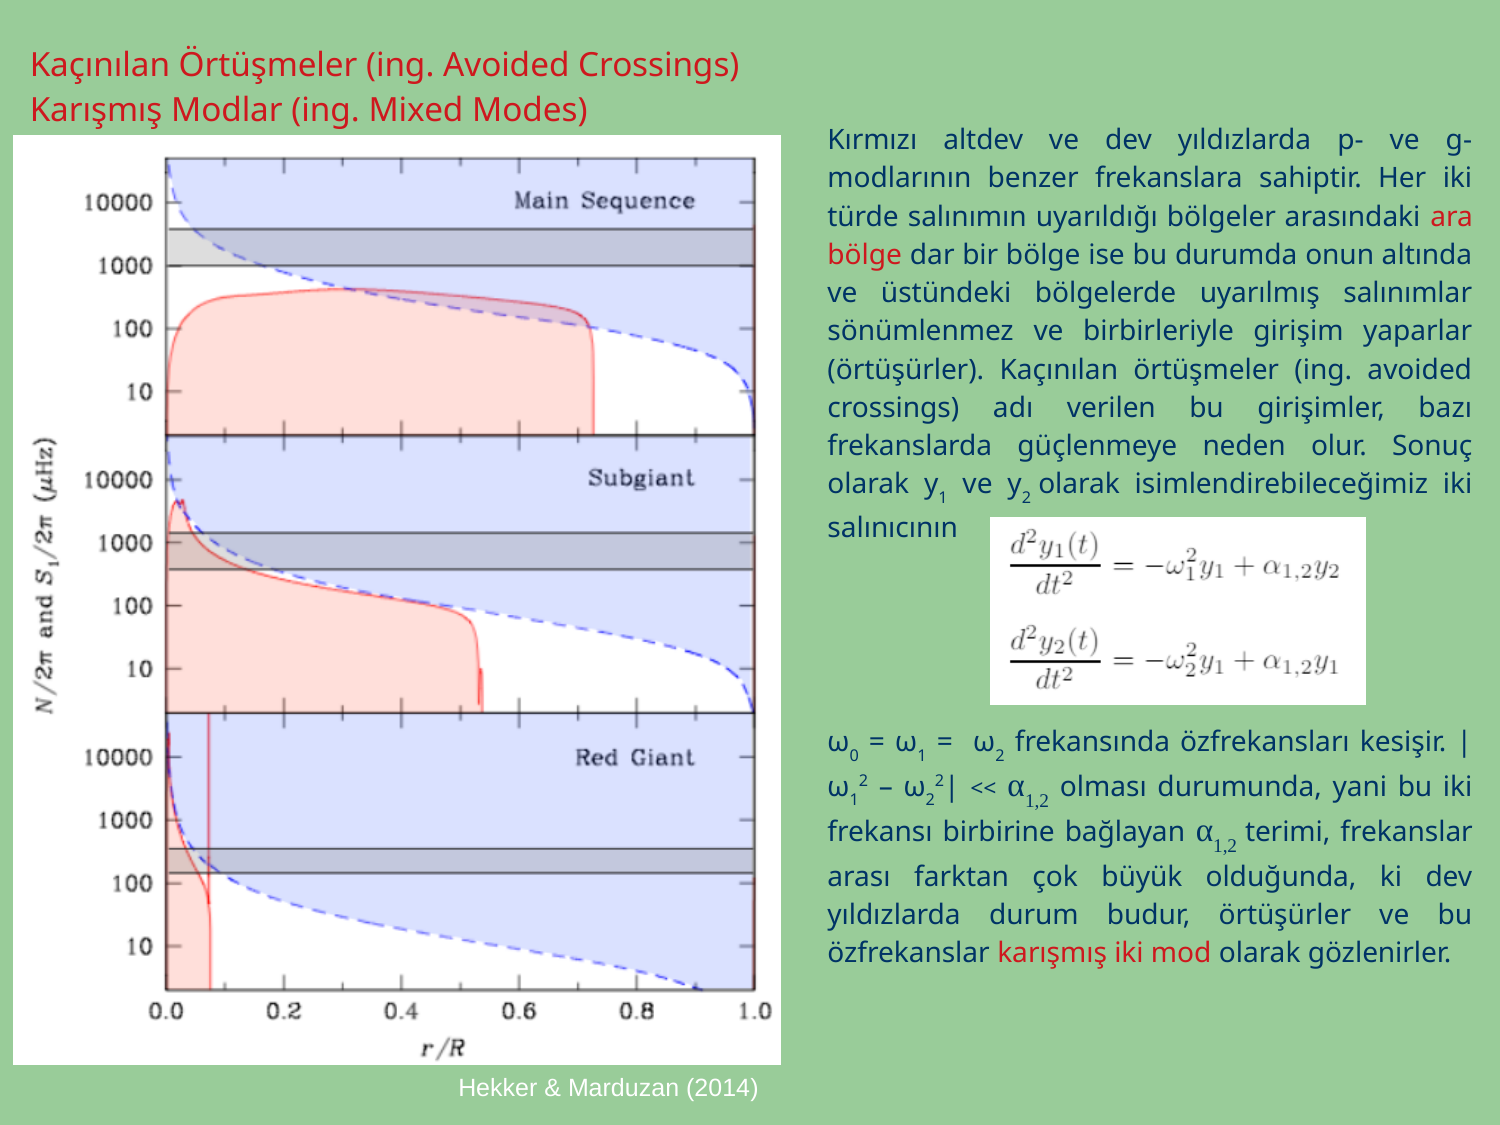

Kaçınılan Örtüşmeler (ing. Avoided Crossings)
Karışmış Modlar (ing. Mixed Modes)
Kırmızı altdev ve dev yıldızlarda p- ve g-modlarının benzer frekanslara sahiptir. Her iki türde salınımın uyarıldığı bölgeler arasındaki ara bölge dar bir bölge ise bu durumda onun altında ve üstündeki bölgelerde uyarılmış salınımlar sönümlenmez ve birbirleriyle girişim yaparlar (örtüşürler). Kaçınılan örtüşmeler (ing. avoided crossings) adı verilen bu girişimler, bazı frekanslarda güçlenmeye neden olur. Sonuç olarak y1 ve y2 olarak isimlendirebileceğimiz iki salınıcının
ω0 = ω1 = ω2 frekansında özfrekansları kesişir. |ω12 – ω22| << α1,2 olması durumunda, yani bu iki frekansı birbirine bağlayan α1,2 terimi, frekanslar arası farktan çok büyük olduğunda, ki dev yıldızlarda durum budur, örtüşürler ve bu özfrekanslar karışmış iki mod olarak gözlenirler.
Hekker & Marduzan (2014)